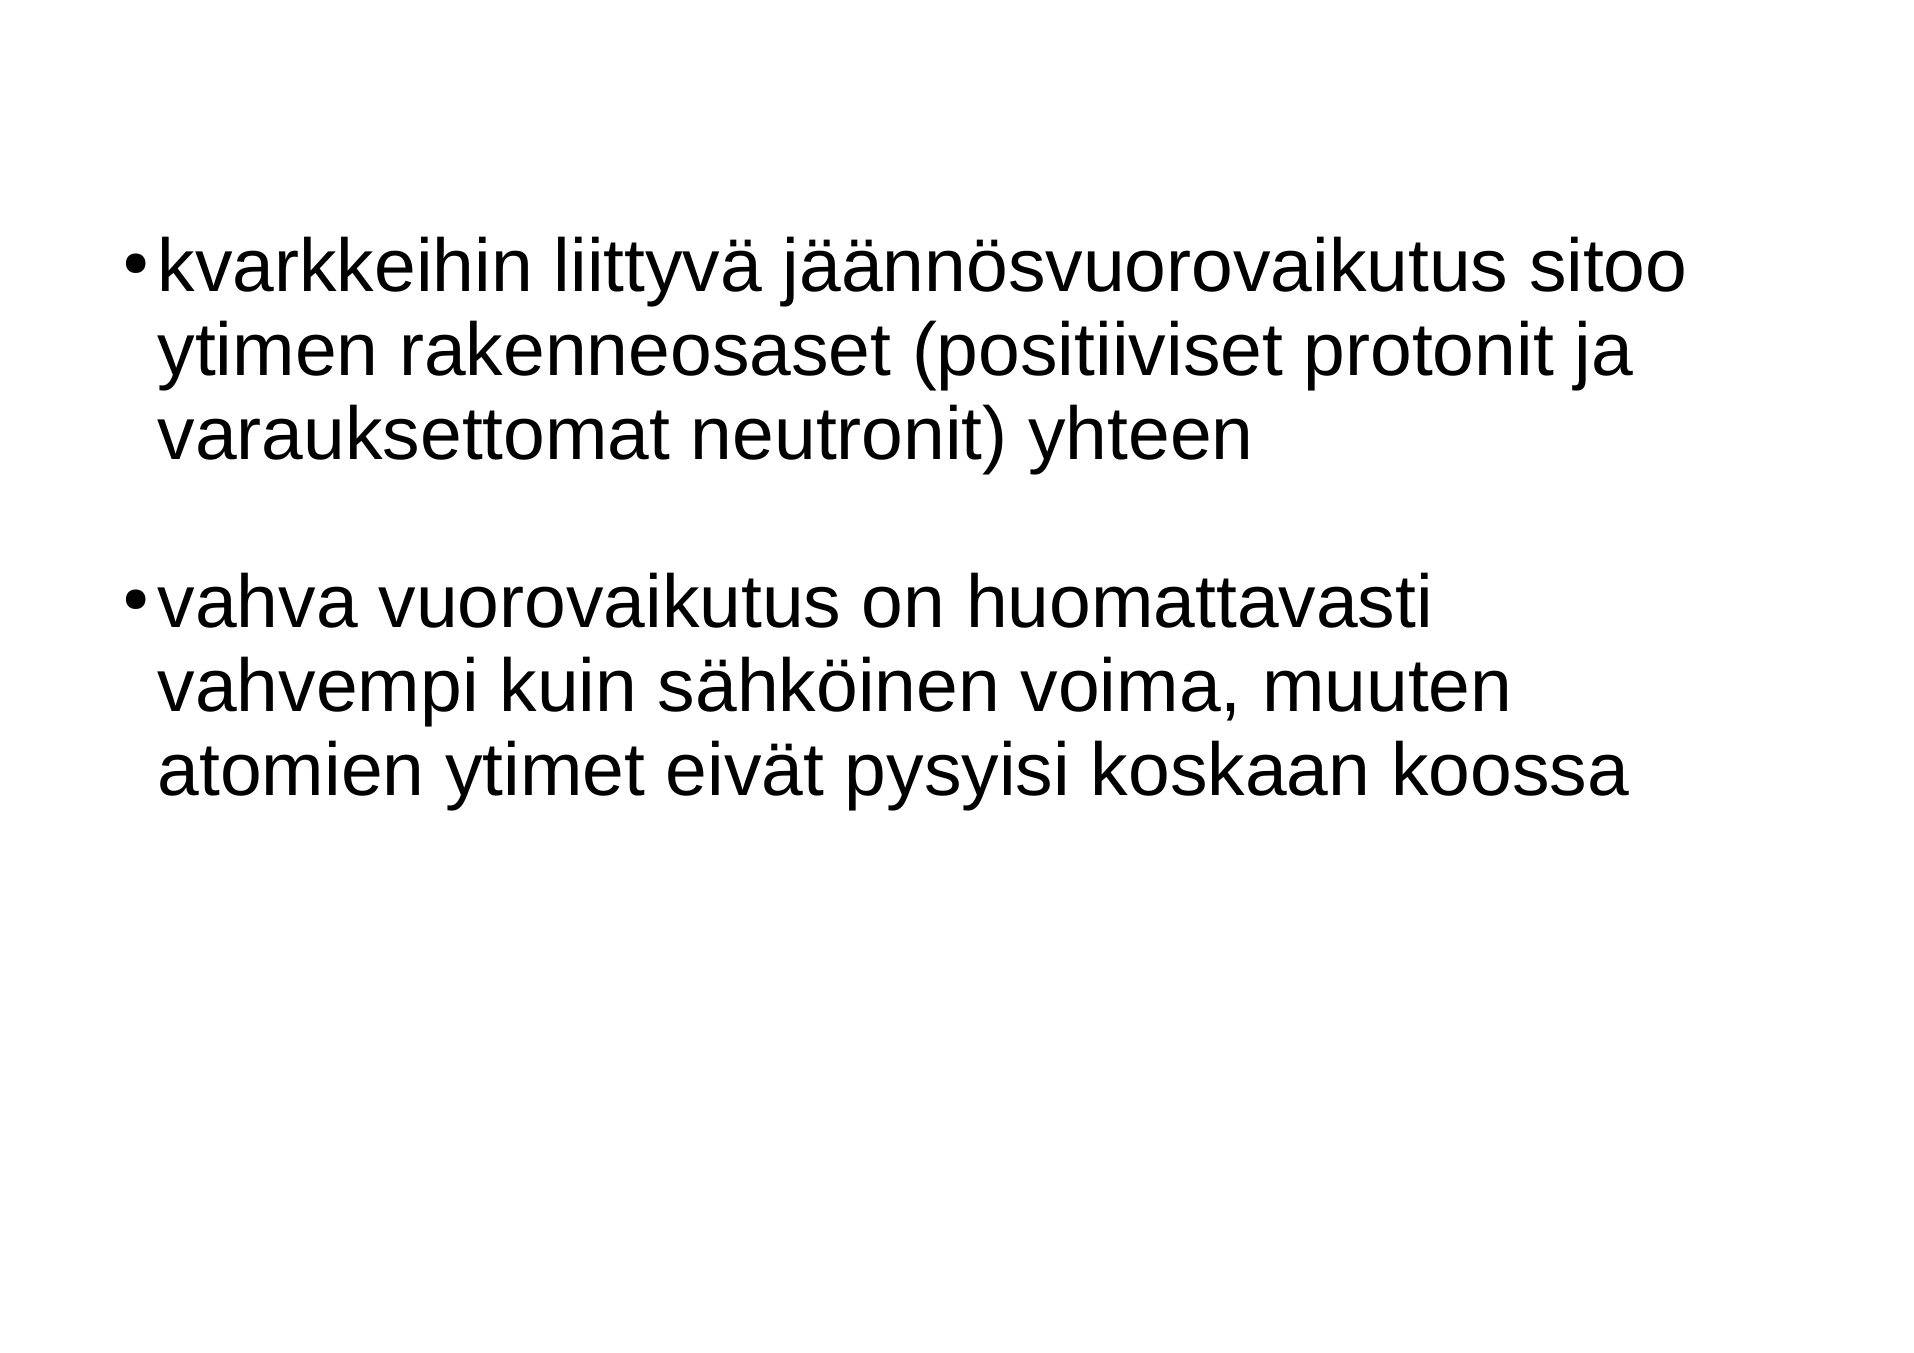

kvarkkeihin liittyvä jäännösvuorovaikutus sitoo ytimen rakenneosaset (positiiviset protonit ja varauksettomat neutronit) yhteen
vahva vuorovaikutus on huomattavasti vahvempi kuin sähköinen voima, muuten atomien ytimet eivät pysyisi koskaan koossa